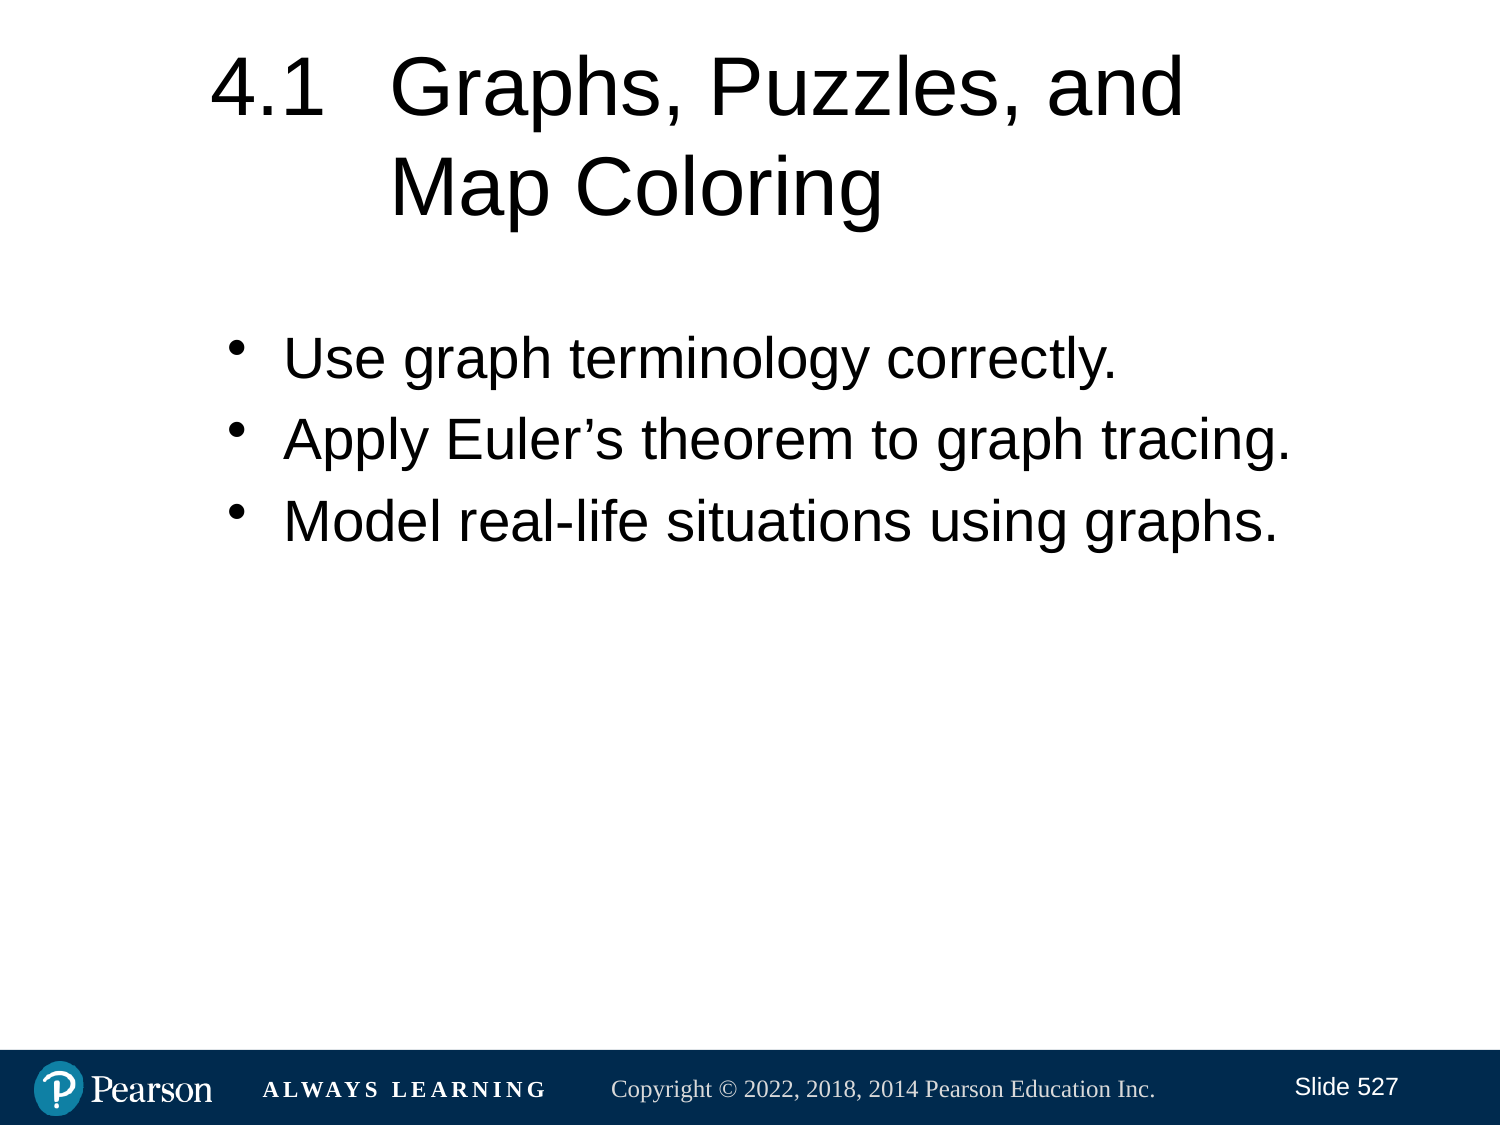

4.1
# Graphs, Puzzles, and Map Coloring
Use graph terminology correctly.
Apply Euler’s theorem to graph tracing.
Model real-life situations using graphs.